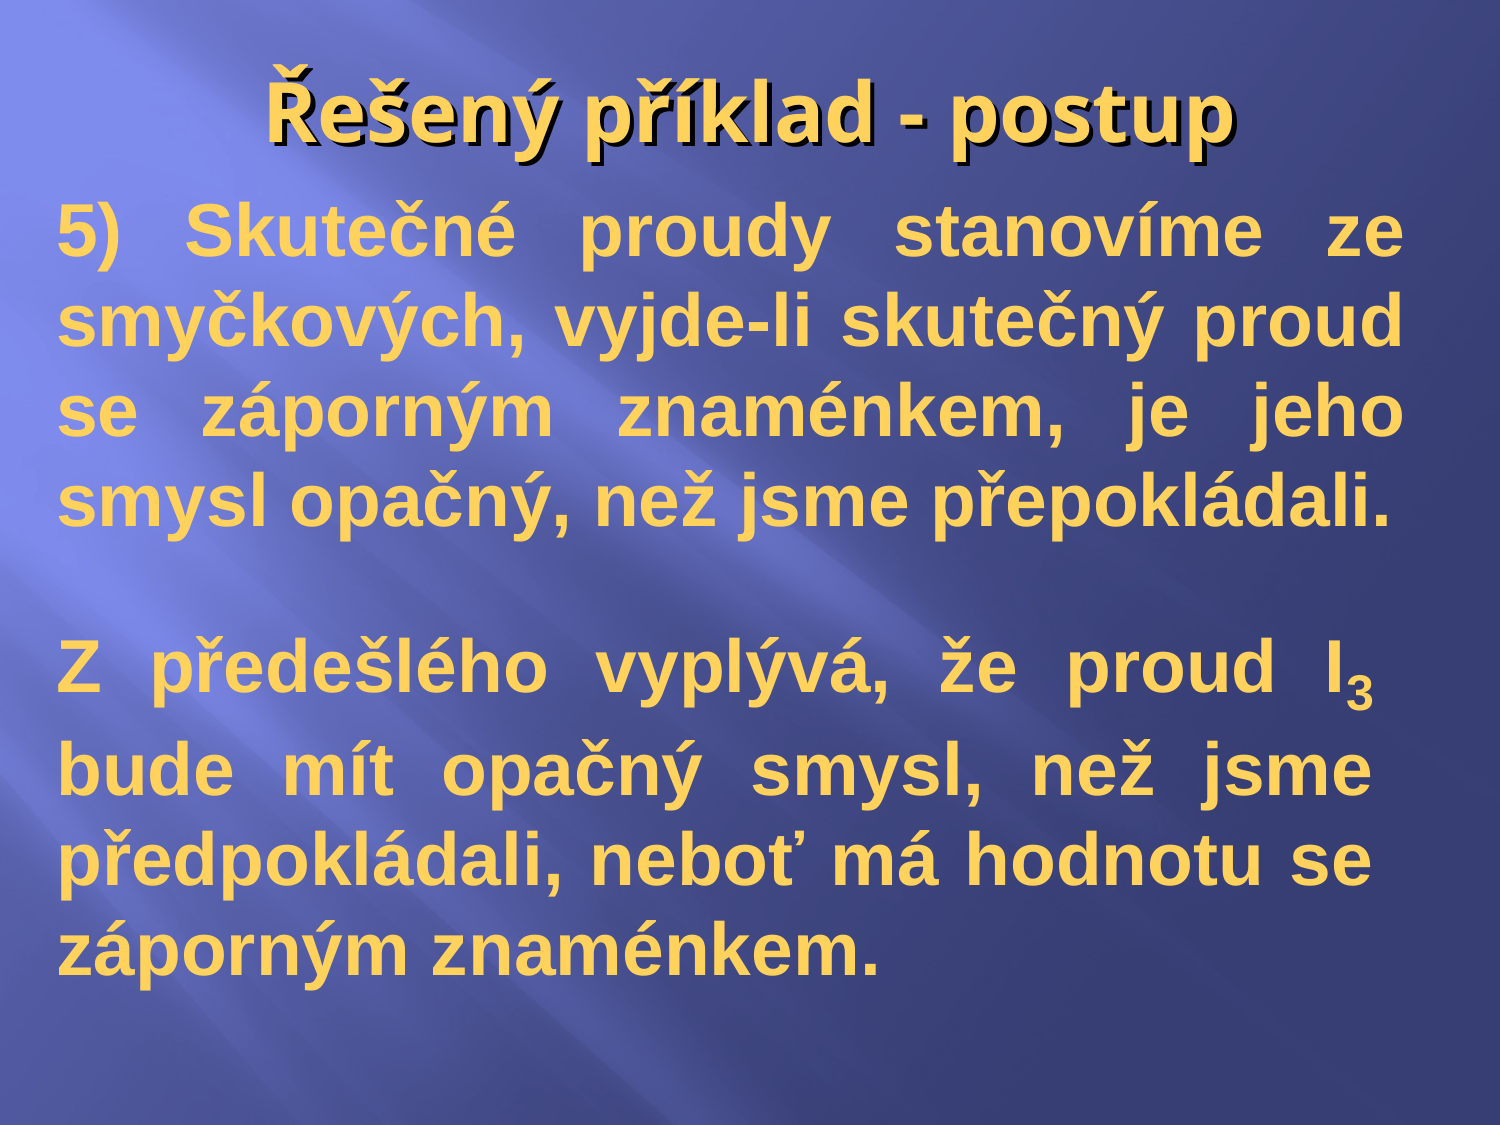

# Řešený příklad - postup
5) Skutečné proudy stanovíme ze smyčkových, vyjde-li skutečný proud se záporným znaménkem, je jeho smysl opačný, než jsme přepokládali.
Z předešlého vyplývá, že proud I3 bude mít opačný smysl, než jsme předpokládali, neboť má hodnotu se záporným znaménkem.